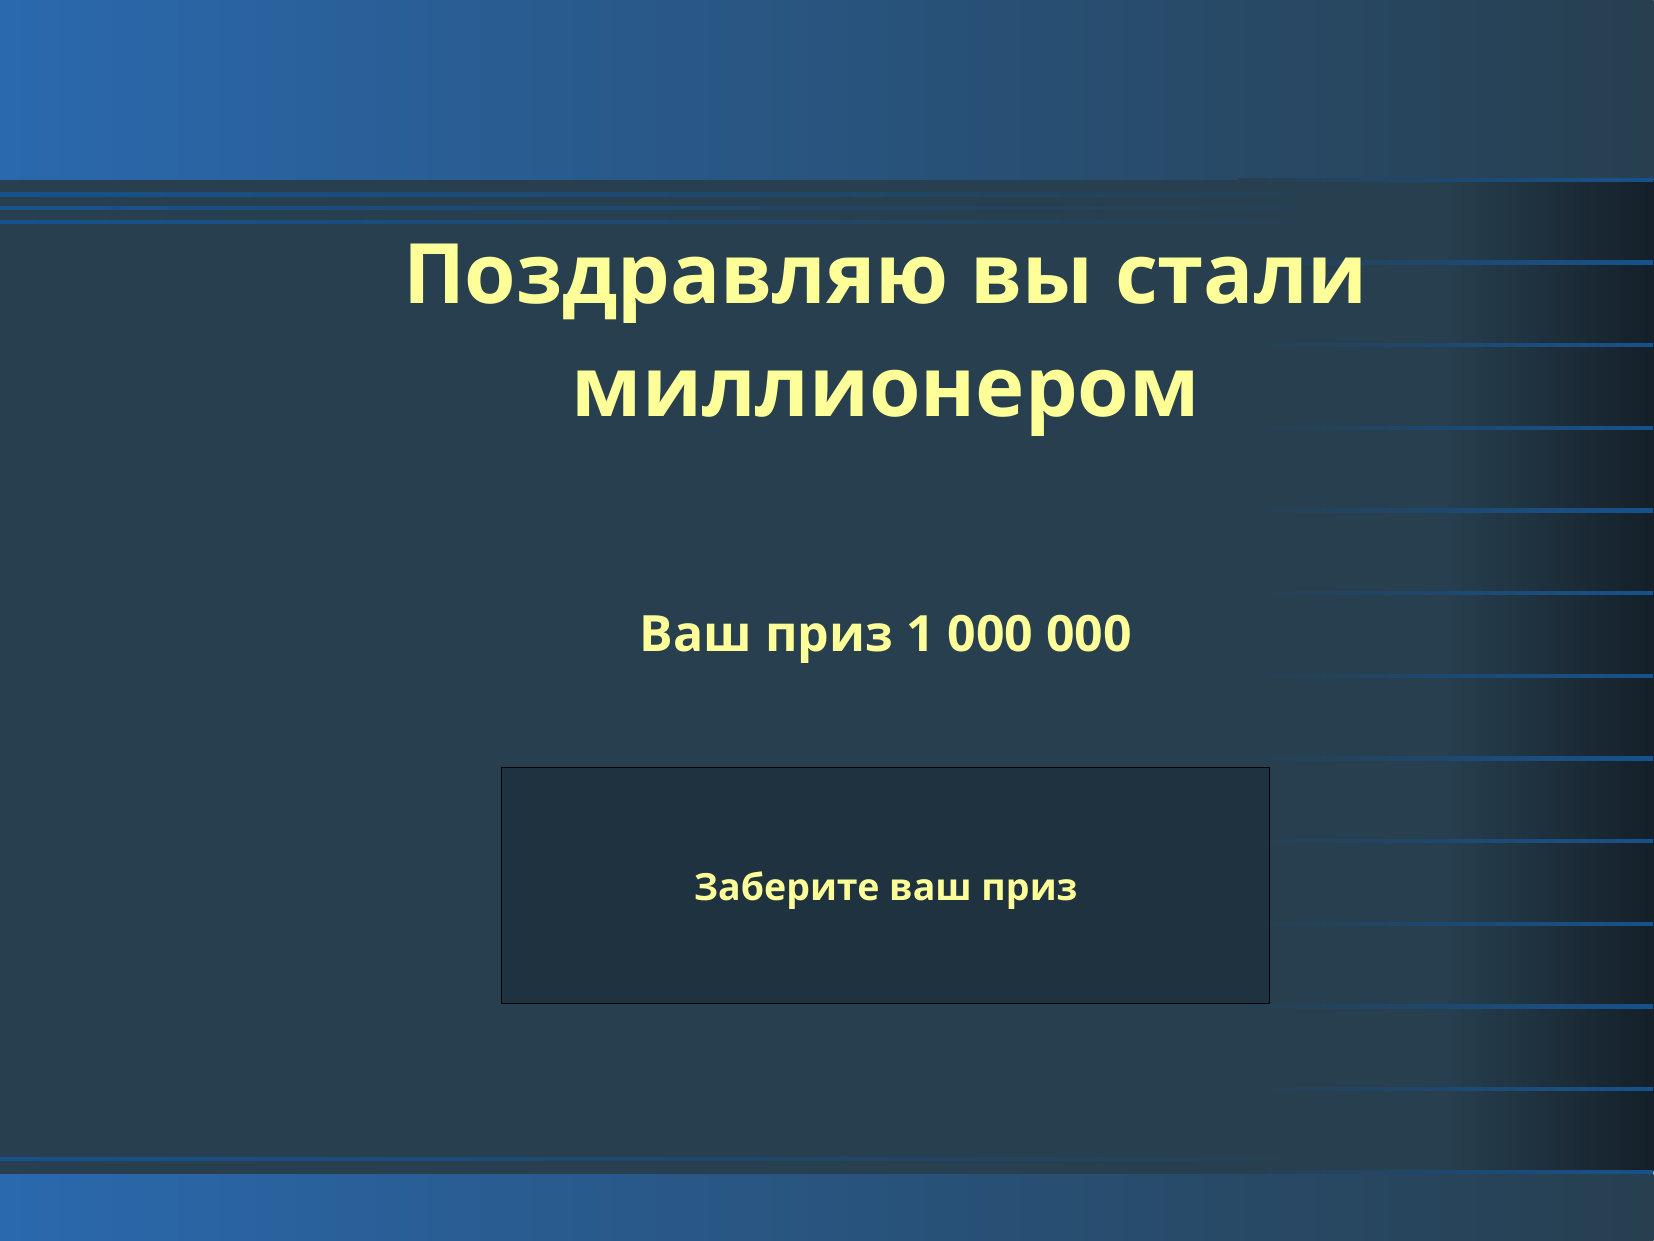

Поздравляю вы стали миллионером
Ваш приз 1 000 000
Заберите ваш приз